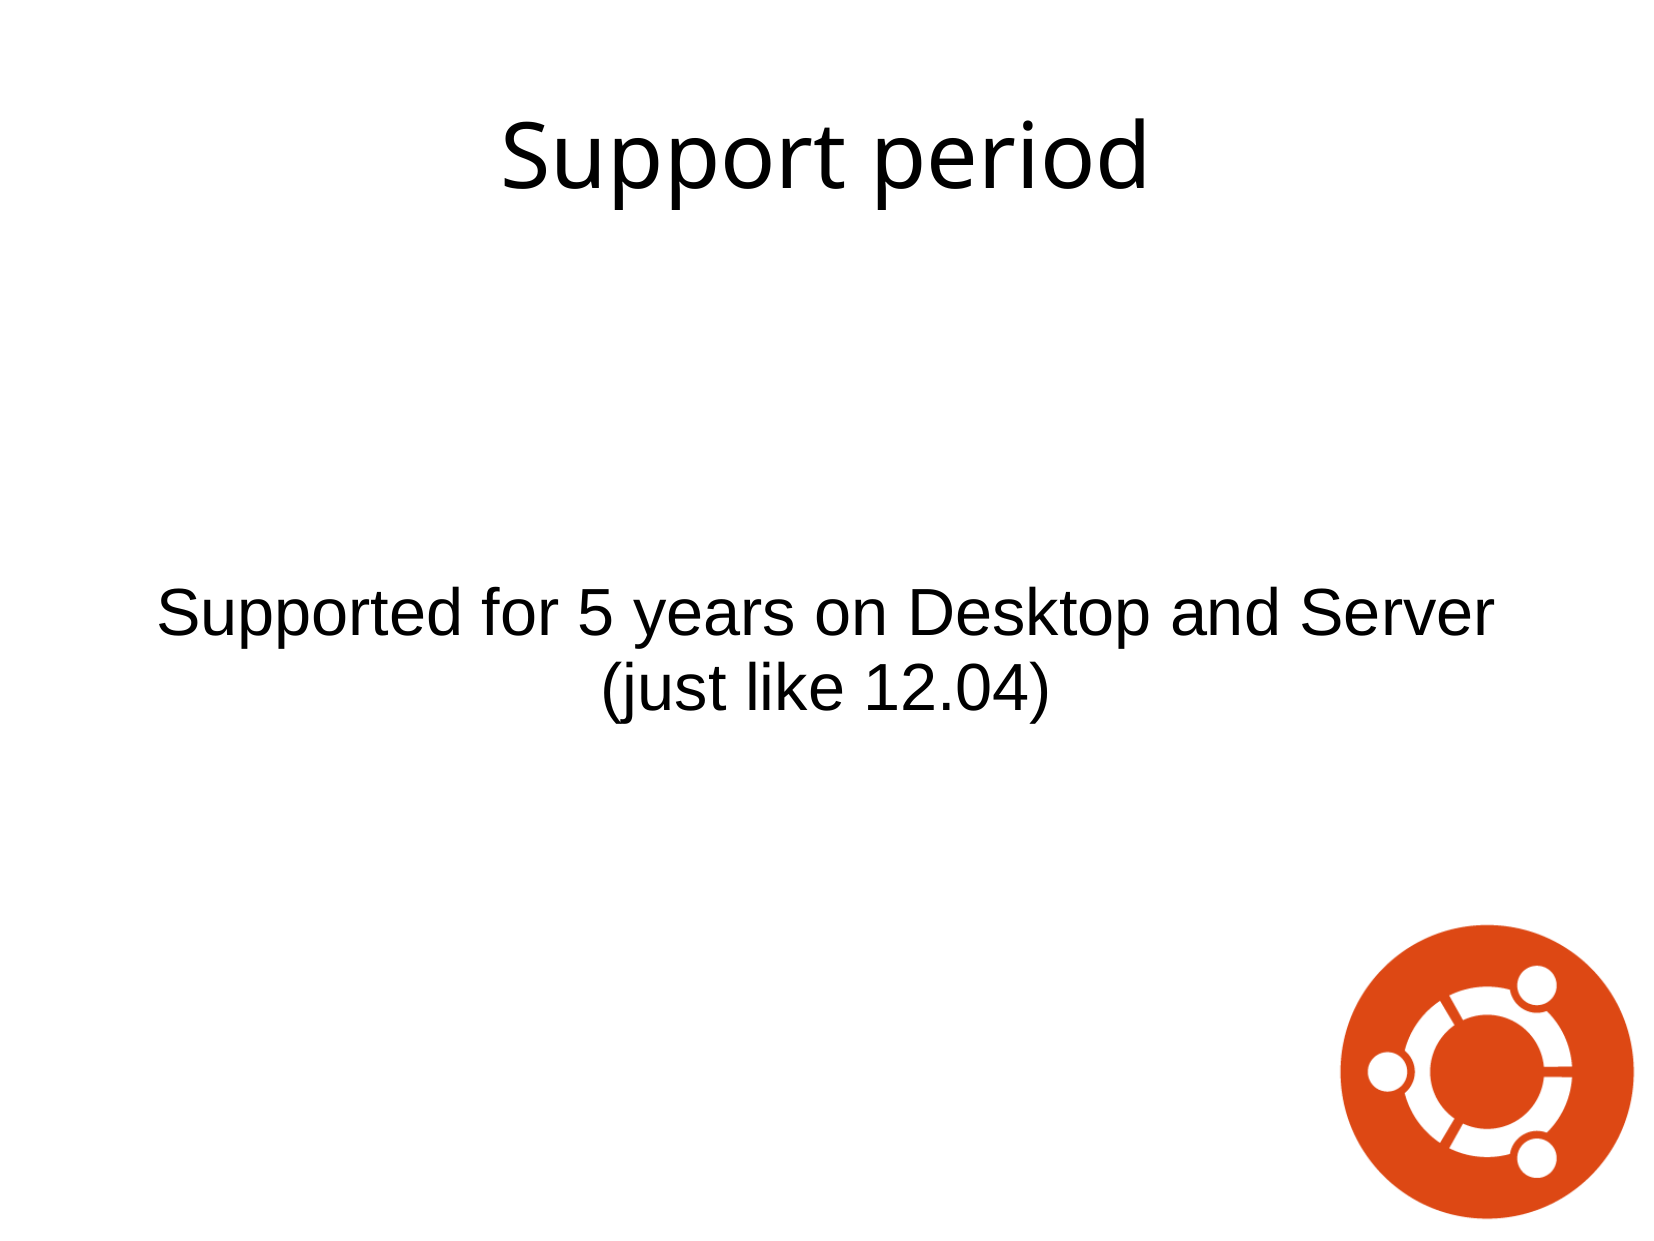

# Support period
Supported for 5 years on Desktop and Server
(just like 12.04)